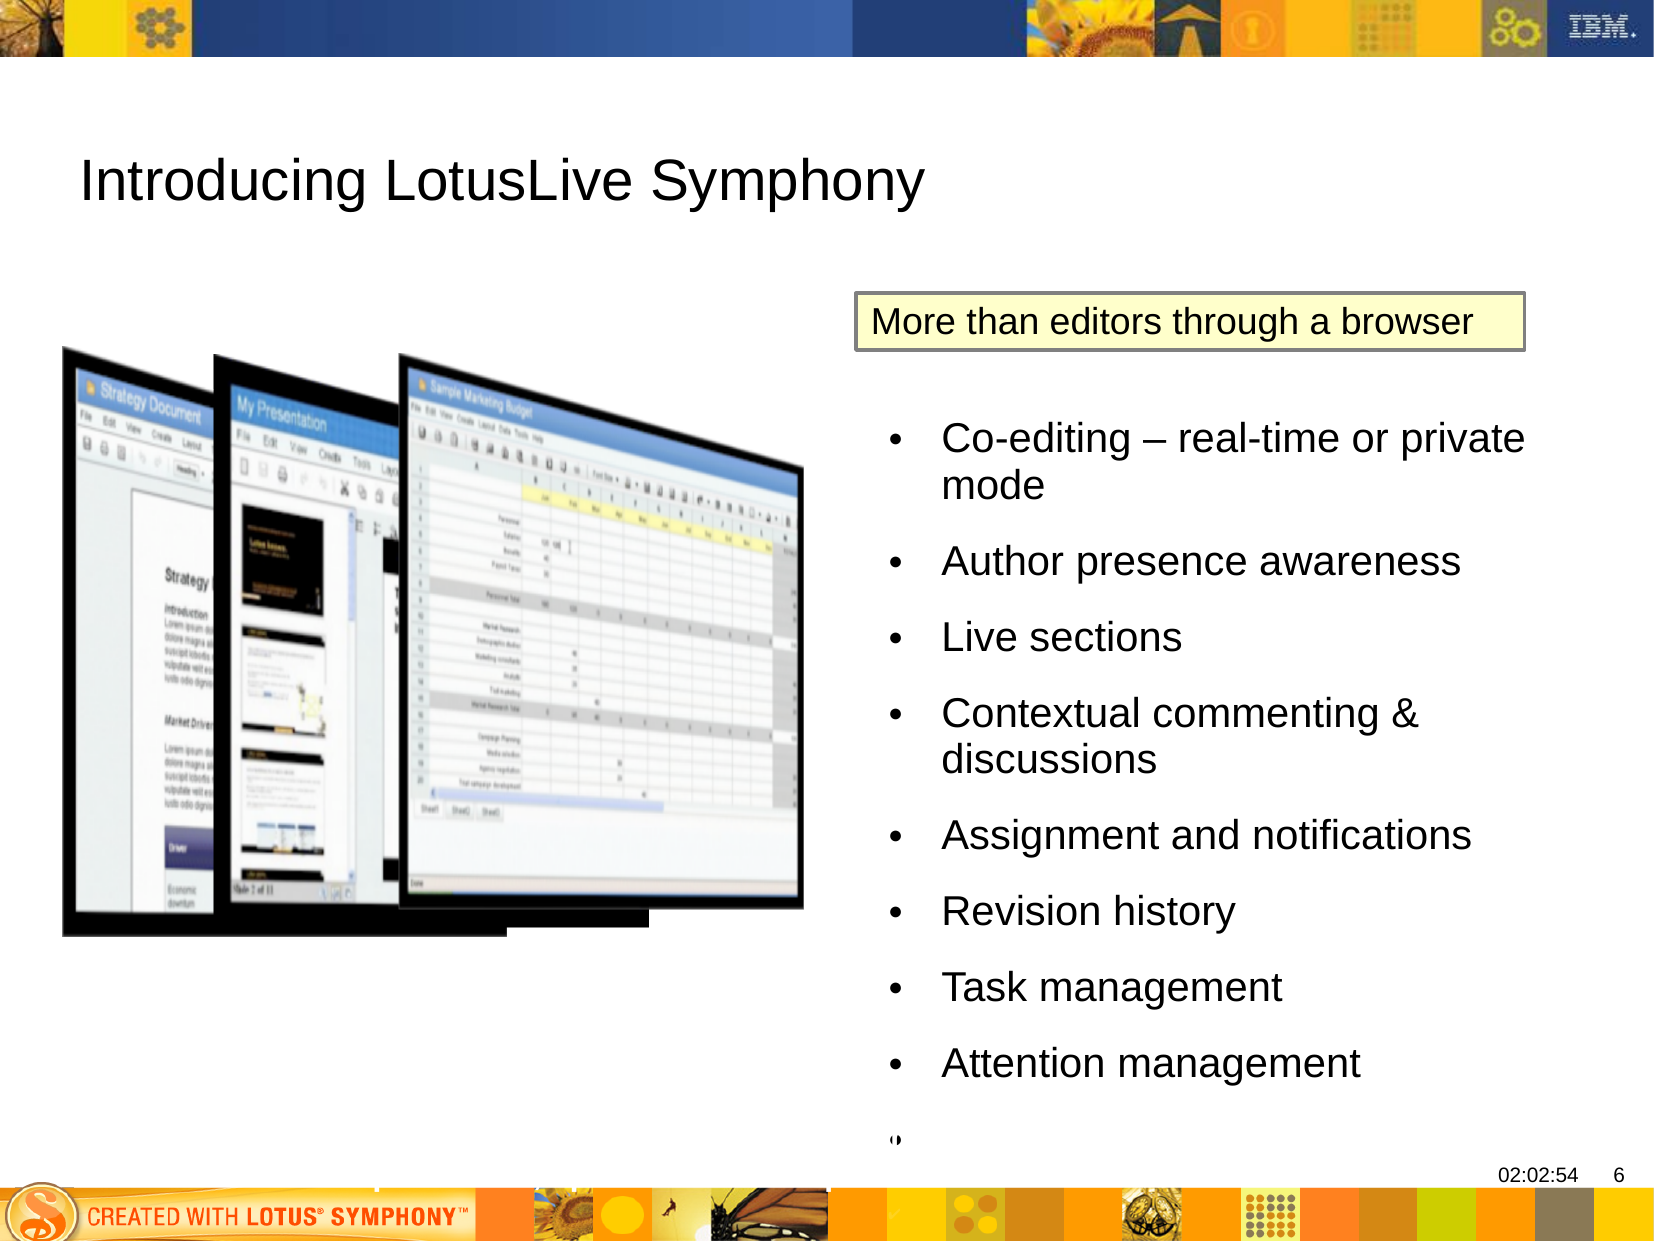

# Introducing LotusLive Symphony
More than editors through a browser
Co-editing – real-time or private mode
Author presence awareness
Live sections
Contextual commenting & discussions
Assignment and notifications
Revision history
Task management
Attention management
Web-based collaborative editors for creating, sharing and collaboratively authoring word processor, spreadsheet and presentation documents